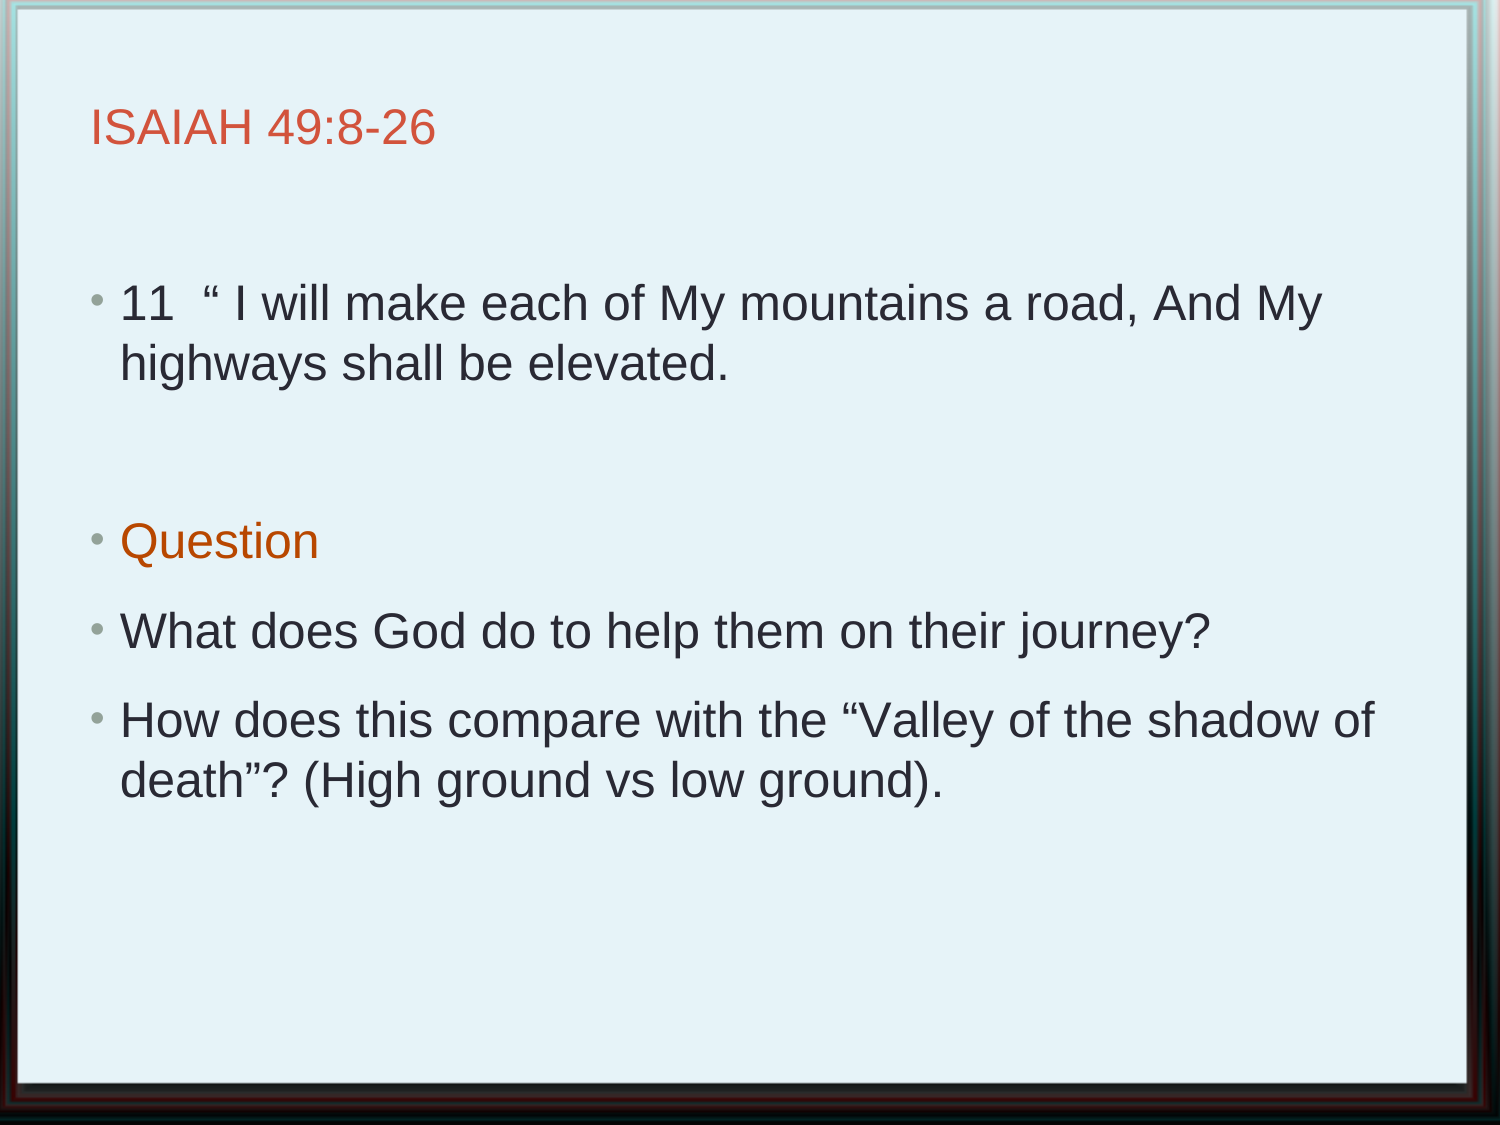

# ISAIAH 49:8-26
11 “ I will make each of My mountains a road, And My highways shall be elevated.
Question
What does God do to help them on their journey?
How does this compare with the “Valley of the shadow of death”? (High ground vs low ground).